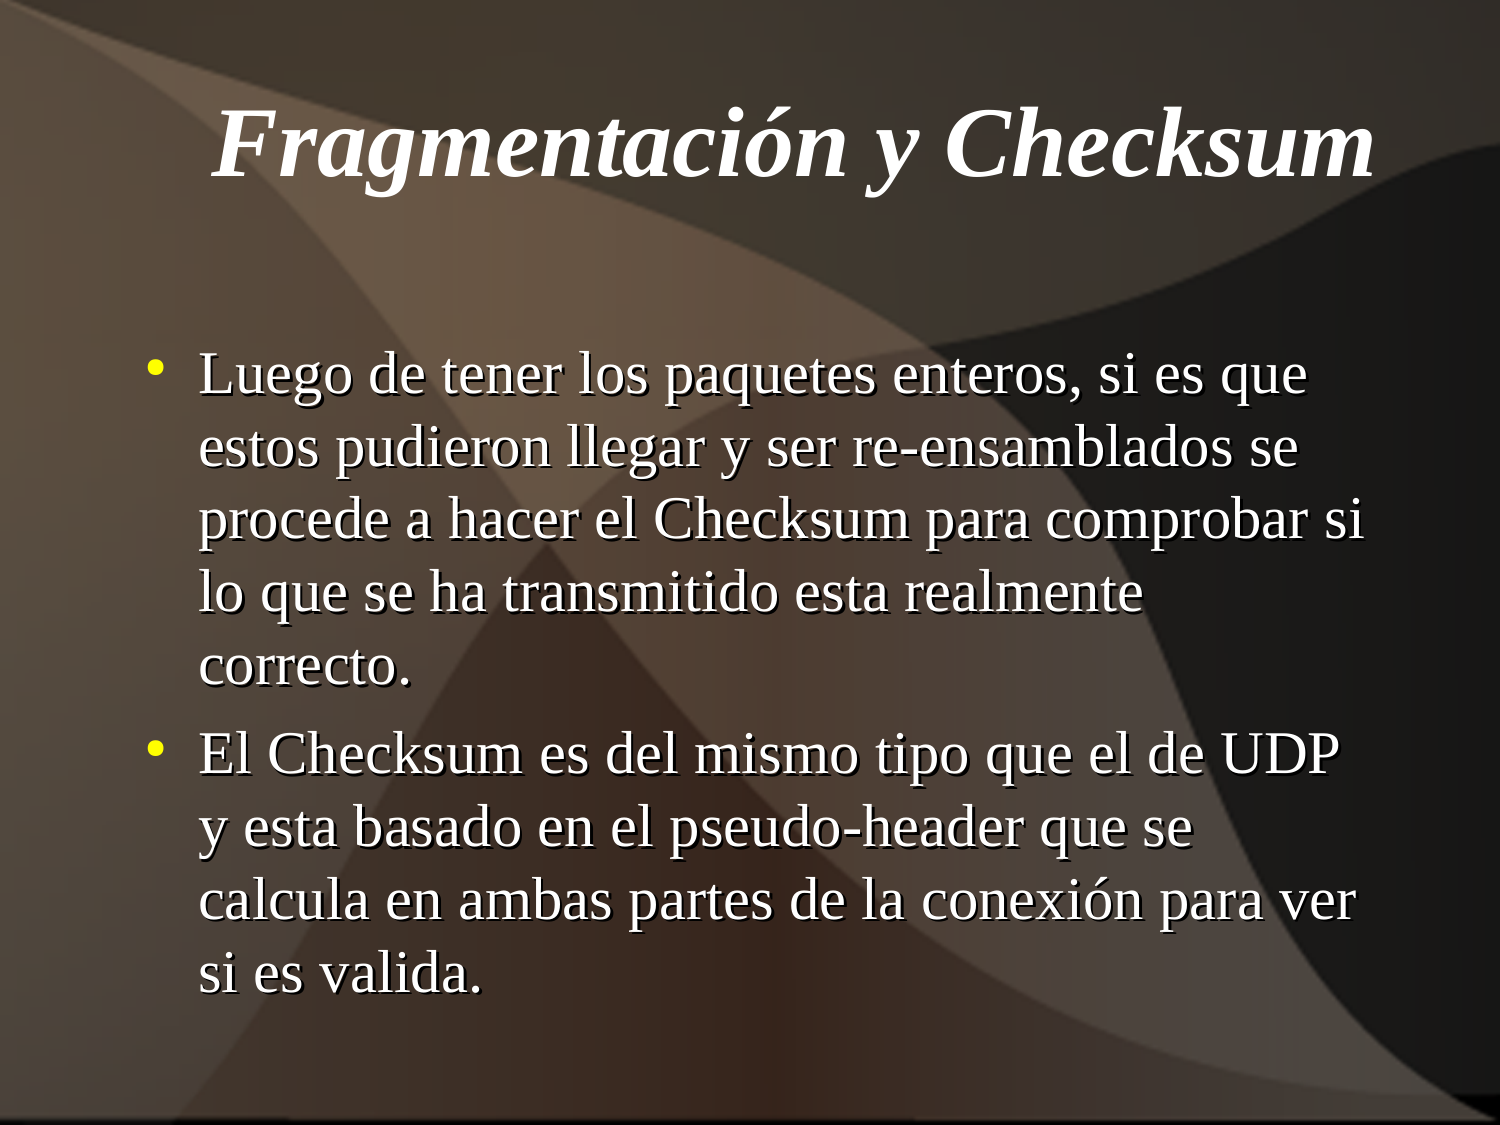

Fragmentación y Checksum
# Luego de tener los paquetes enteros, si es que estos pudieron llegar y ser re-ensamblados se procede a hacer el Checksum para comprobar si lo que se ha transmitido esta realmente correcto.
El Checksum es del mismo tipo que el de UDP y esta basado en el pseudo-header que se calcula en ambas partes de la conexión para ver si es valida.